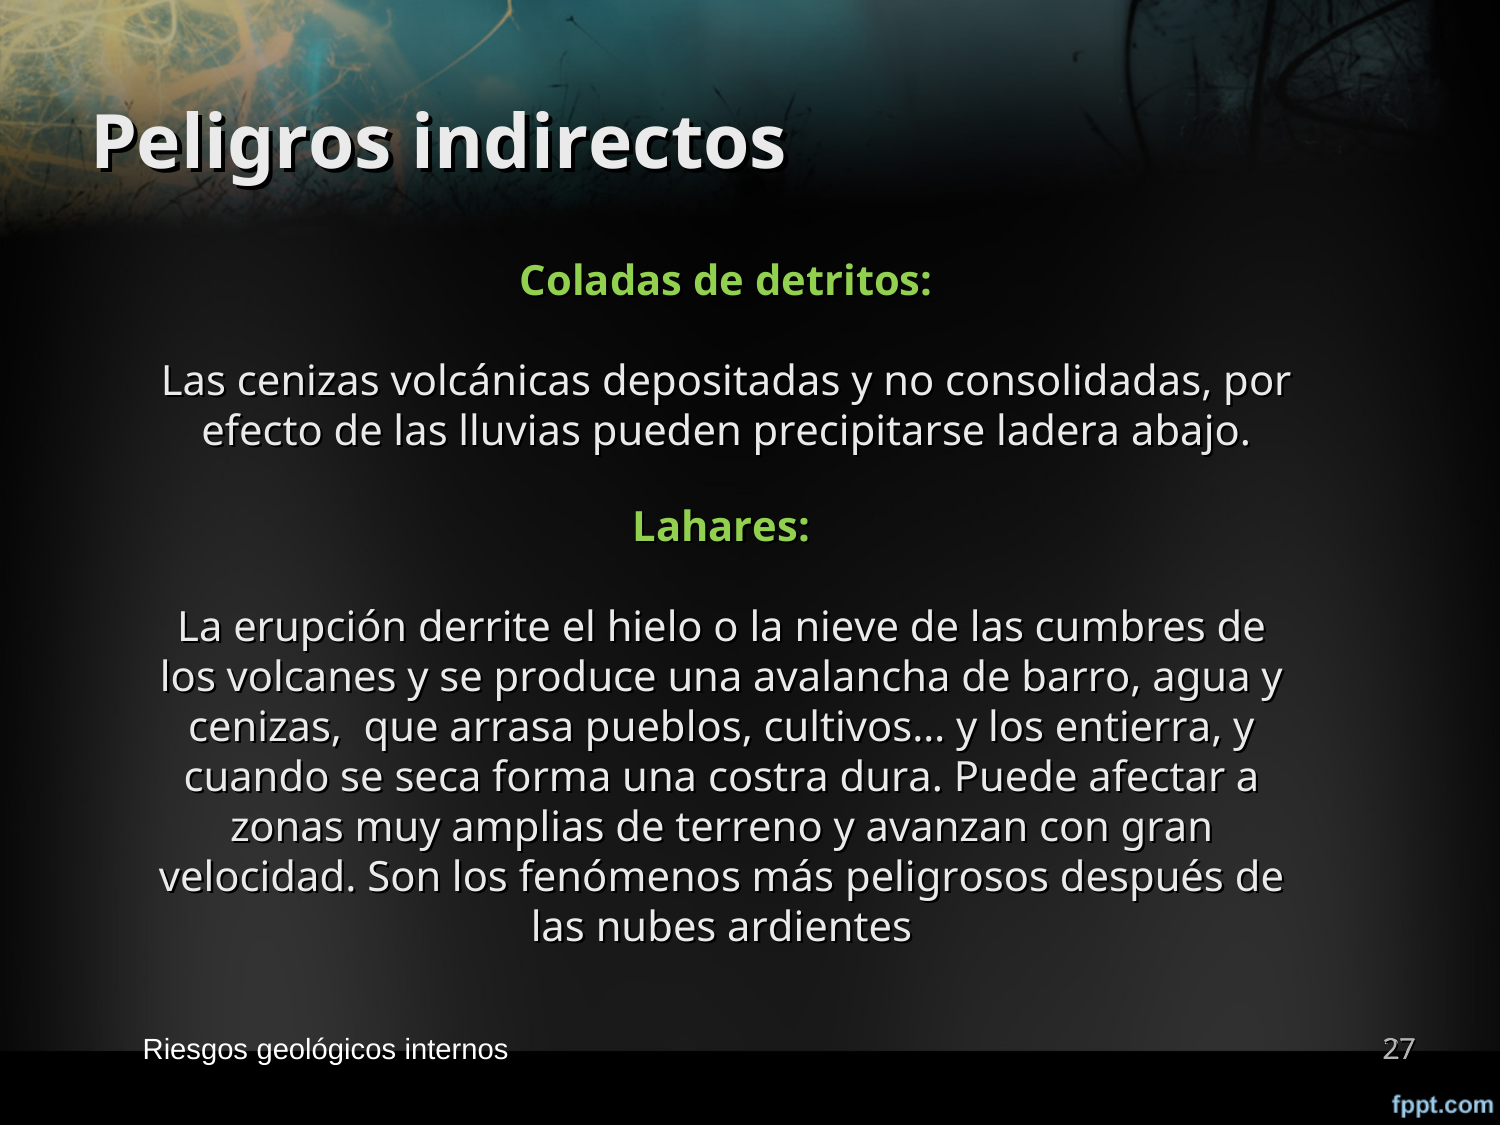

# Peligros indirectos
Coladas de detritos:
Las cenizas volcánicas depositadas y no consolidadas, por efecto de las lluvias pueden precipitarse ladera abajo.
Lahares:
La erupción derrite el hielo o la nieve de las cumbres de los volcanes y se produce una avalancha de barro, agua y cenizas, que arrasa pueblos, cultivos… y los entierra, y cuando se seca forma una costra dura. Puede afectar a zonas muy amplias de terreno y avanzan con gran velocidad. Son los fenómenos más peligrosos después de las nubes ardientes
Riesgos geológicos internos